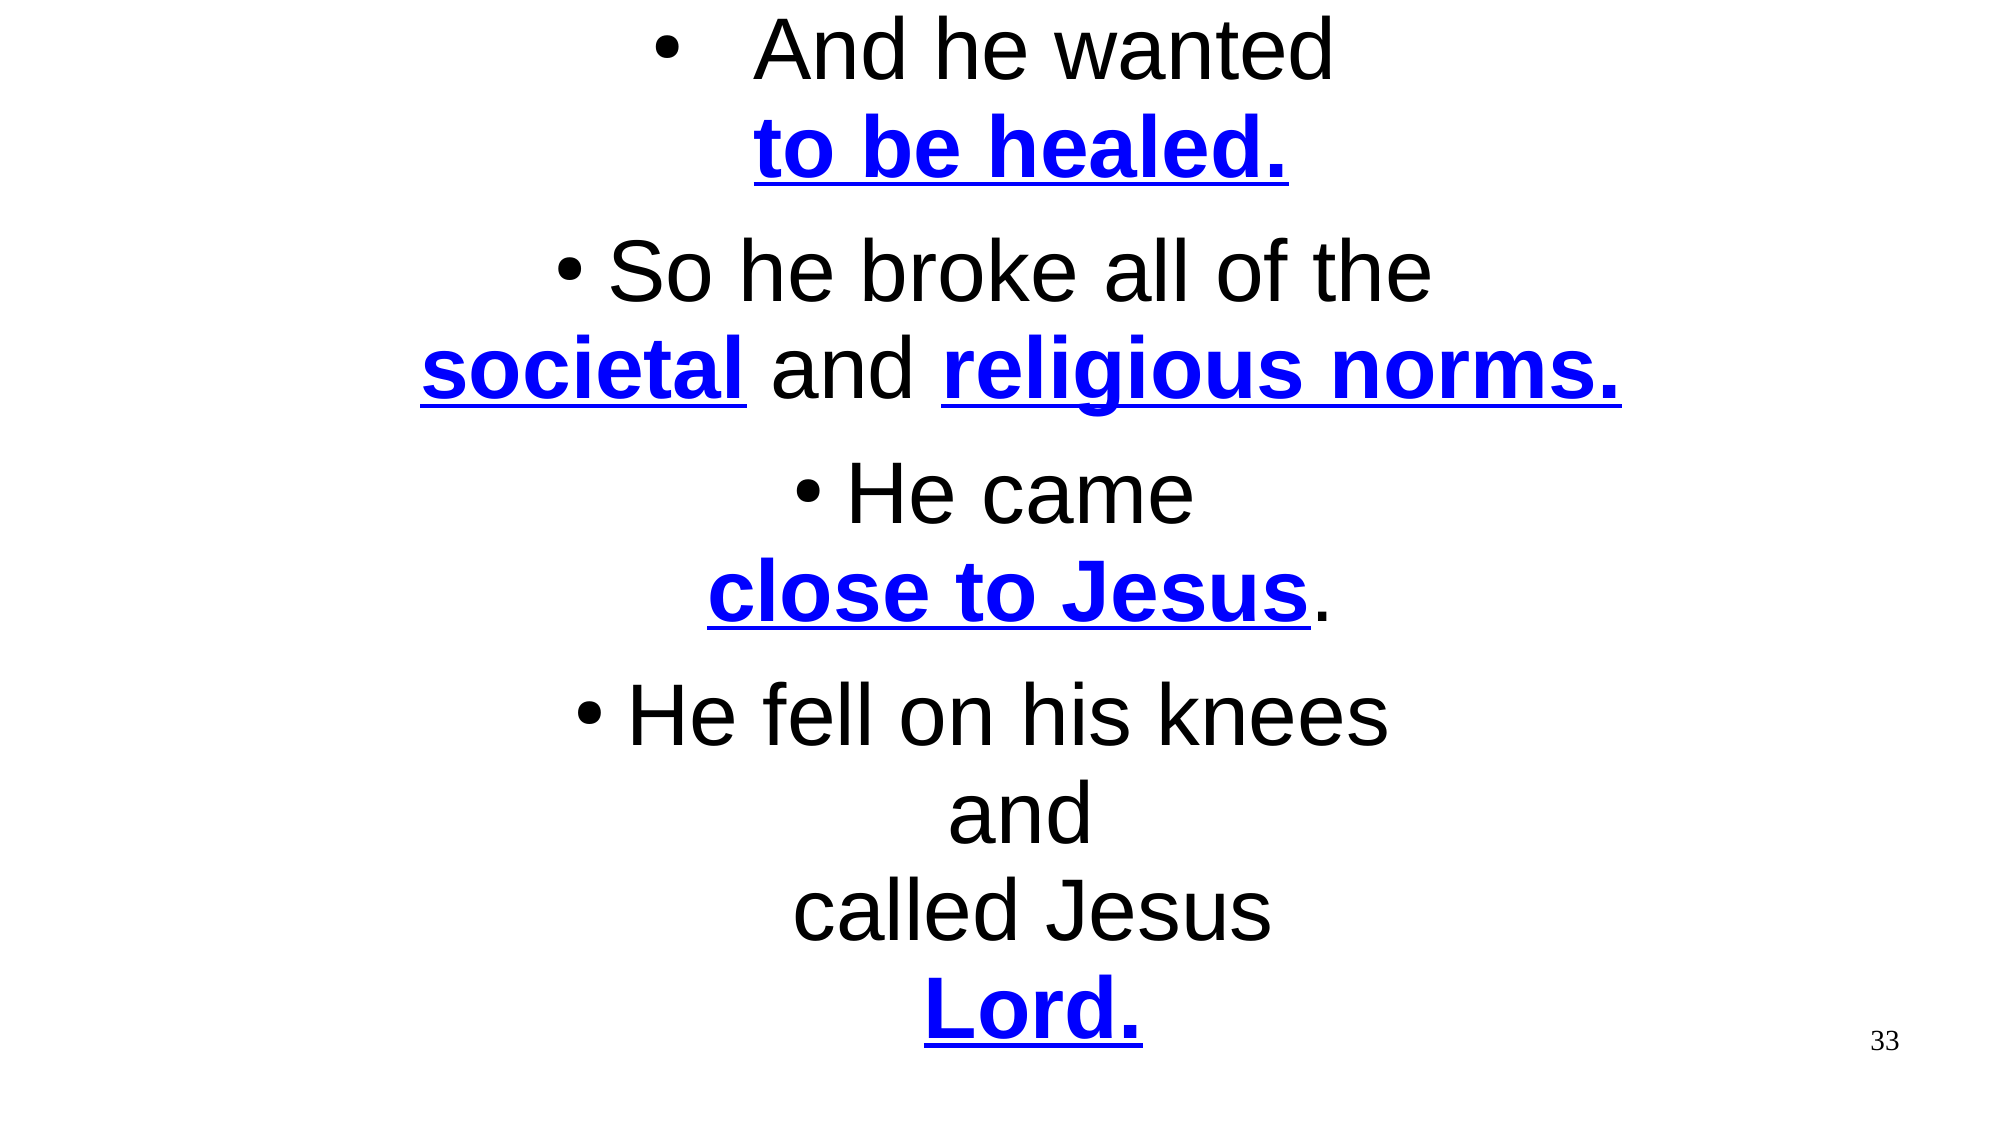

# And he wanted to be healed.
So he broke all of the
societal and religious norms.
He came
close to Jesus.
He fell on his knees
and
called Jesus
Lord.
33